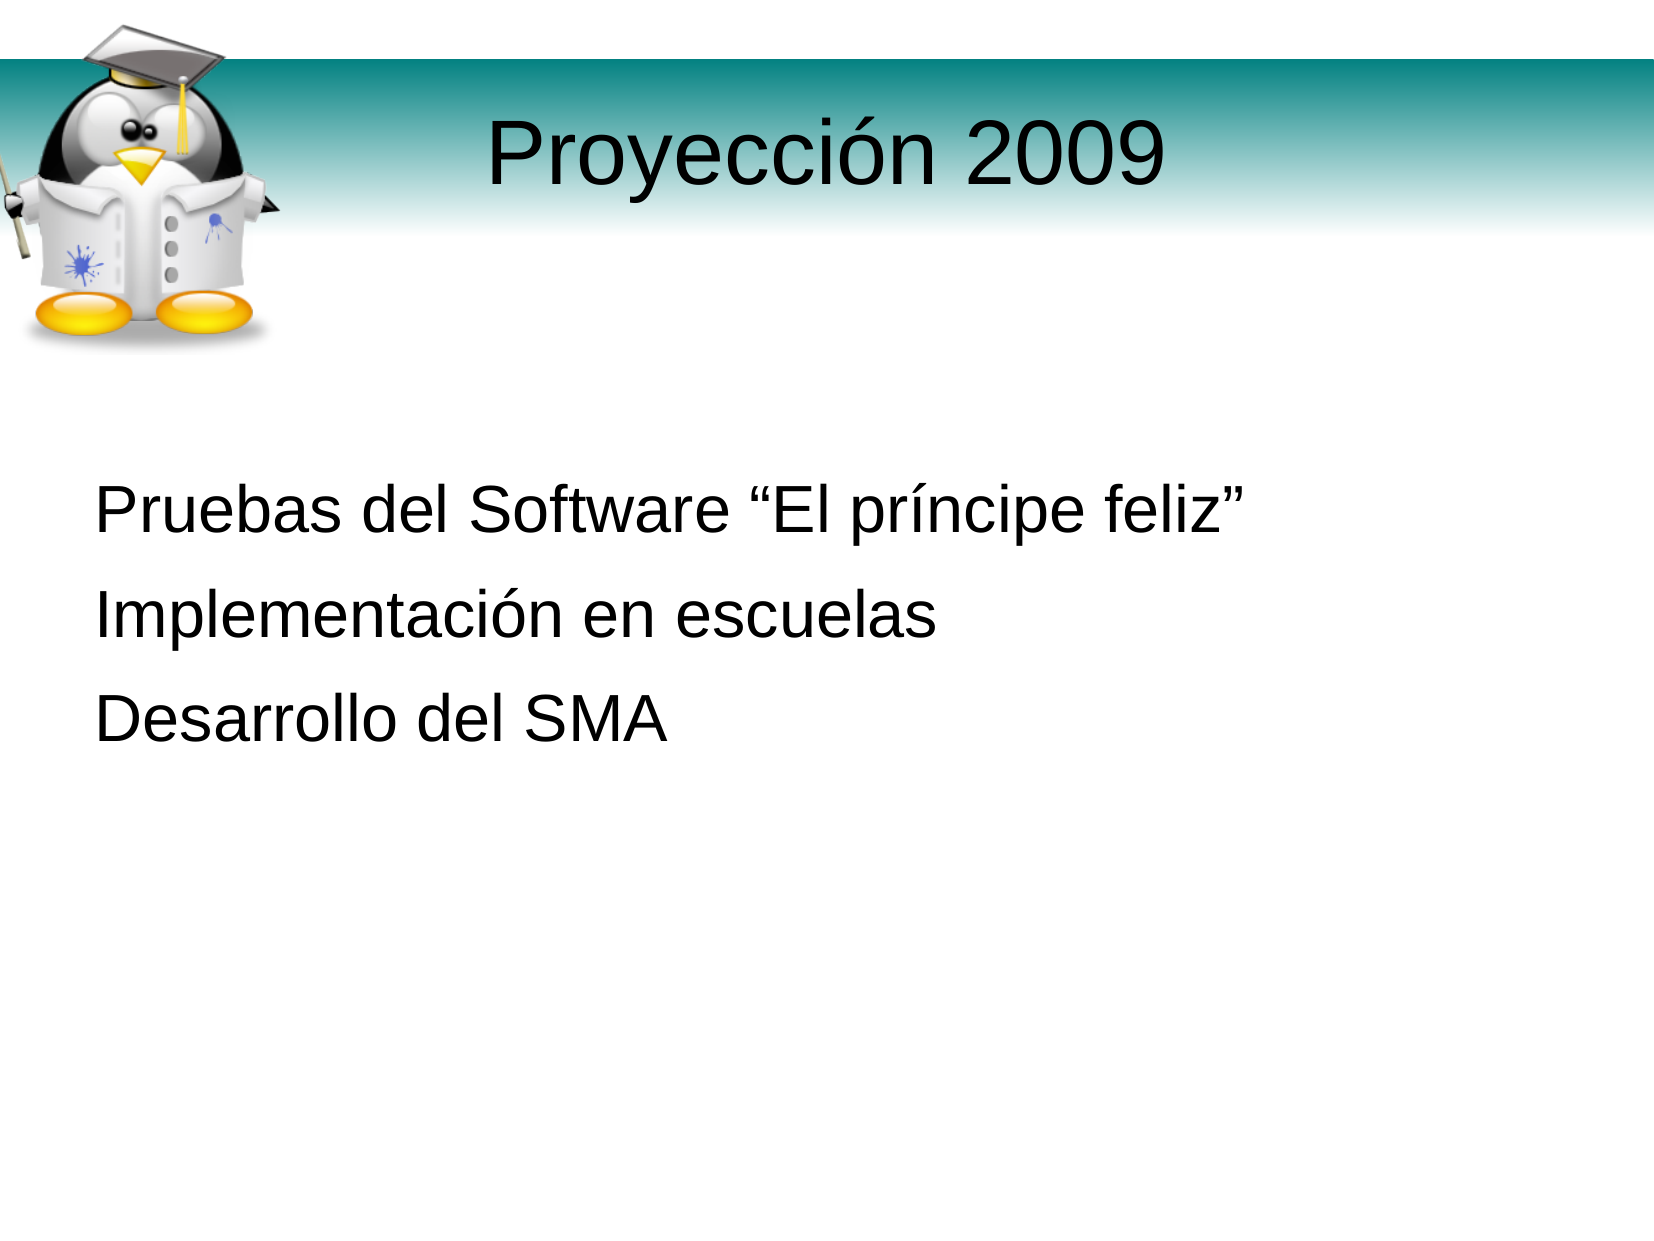

# Proyección 2009
Pruebas del Software “El príncipe feliz”
Implementación en escuelas
Desarrollo del SMA